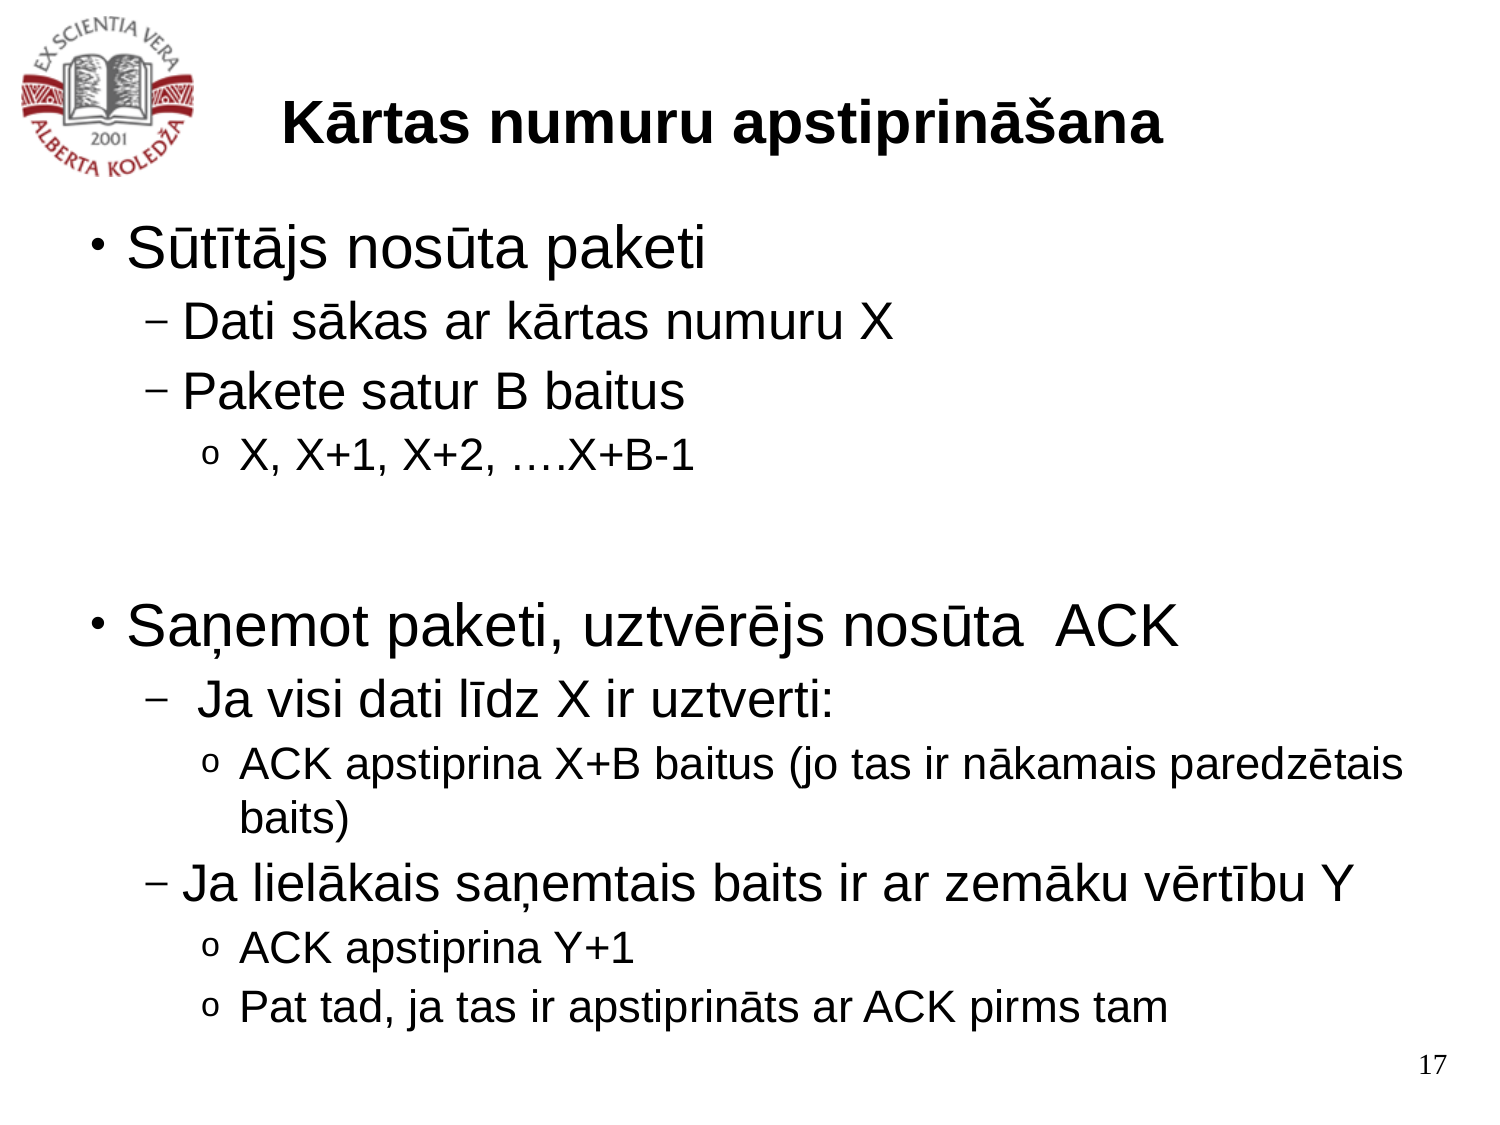

# Kārtas numuru apstiprināšana
Sūtītājs nosūta paketi
Dati sākas ar kārtas numuru X
Pakete satur B baitus
X, X+1, X+2, ….X+B-1
Saņemot paketi, uztvērējs nosūta ACK
 Ja visi dati līdz X ir uztverti:
ACK apstiprina X+B baitus (jo tas ir nākamais paredzētais baits)
Ja lielākais saņemtais baits ir ar zemāku vērtību Y
ACK apstiprina Y+1
Pat tad, ja tas ir apstiprināts ar ACK pirms tam